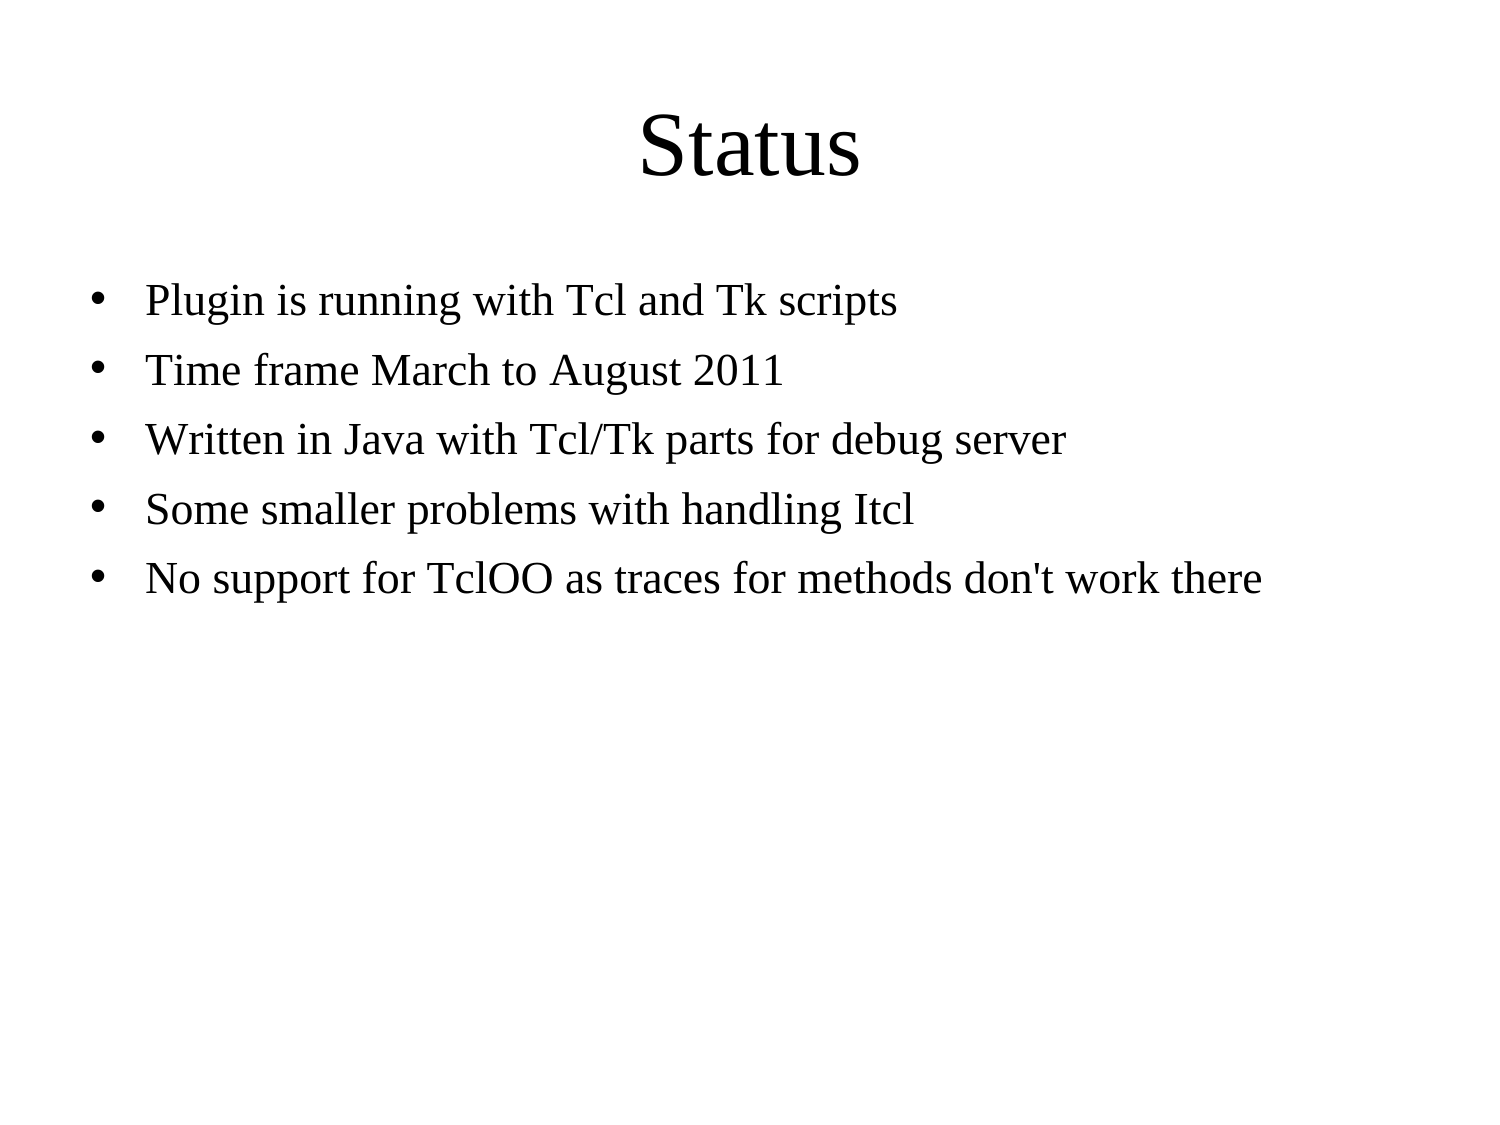

Status‏
Plugin is running with Tcl and Tk scripts
Time frame March to August 2011
Written in Java with Tcl/Tk parts for debug server
Some smaller problems with handling Itcl
No support for TclOO as traces for methods don't work there